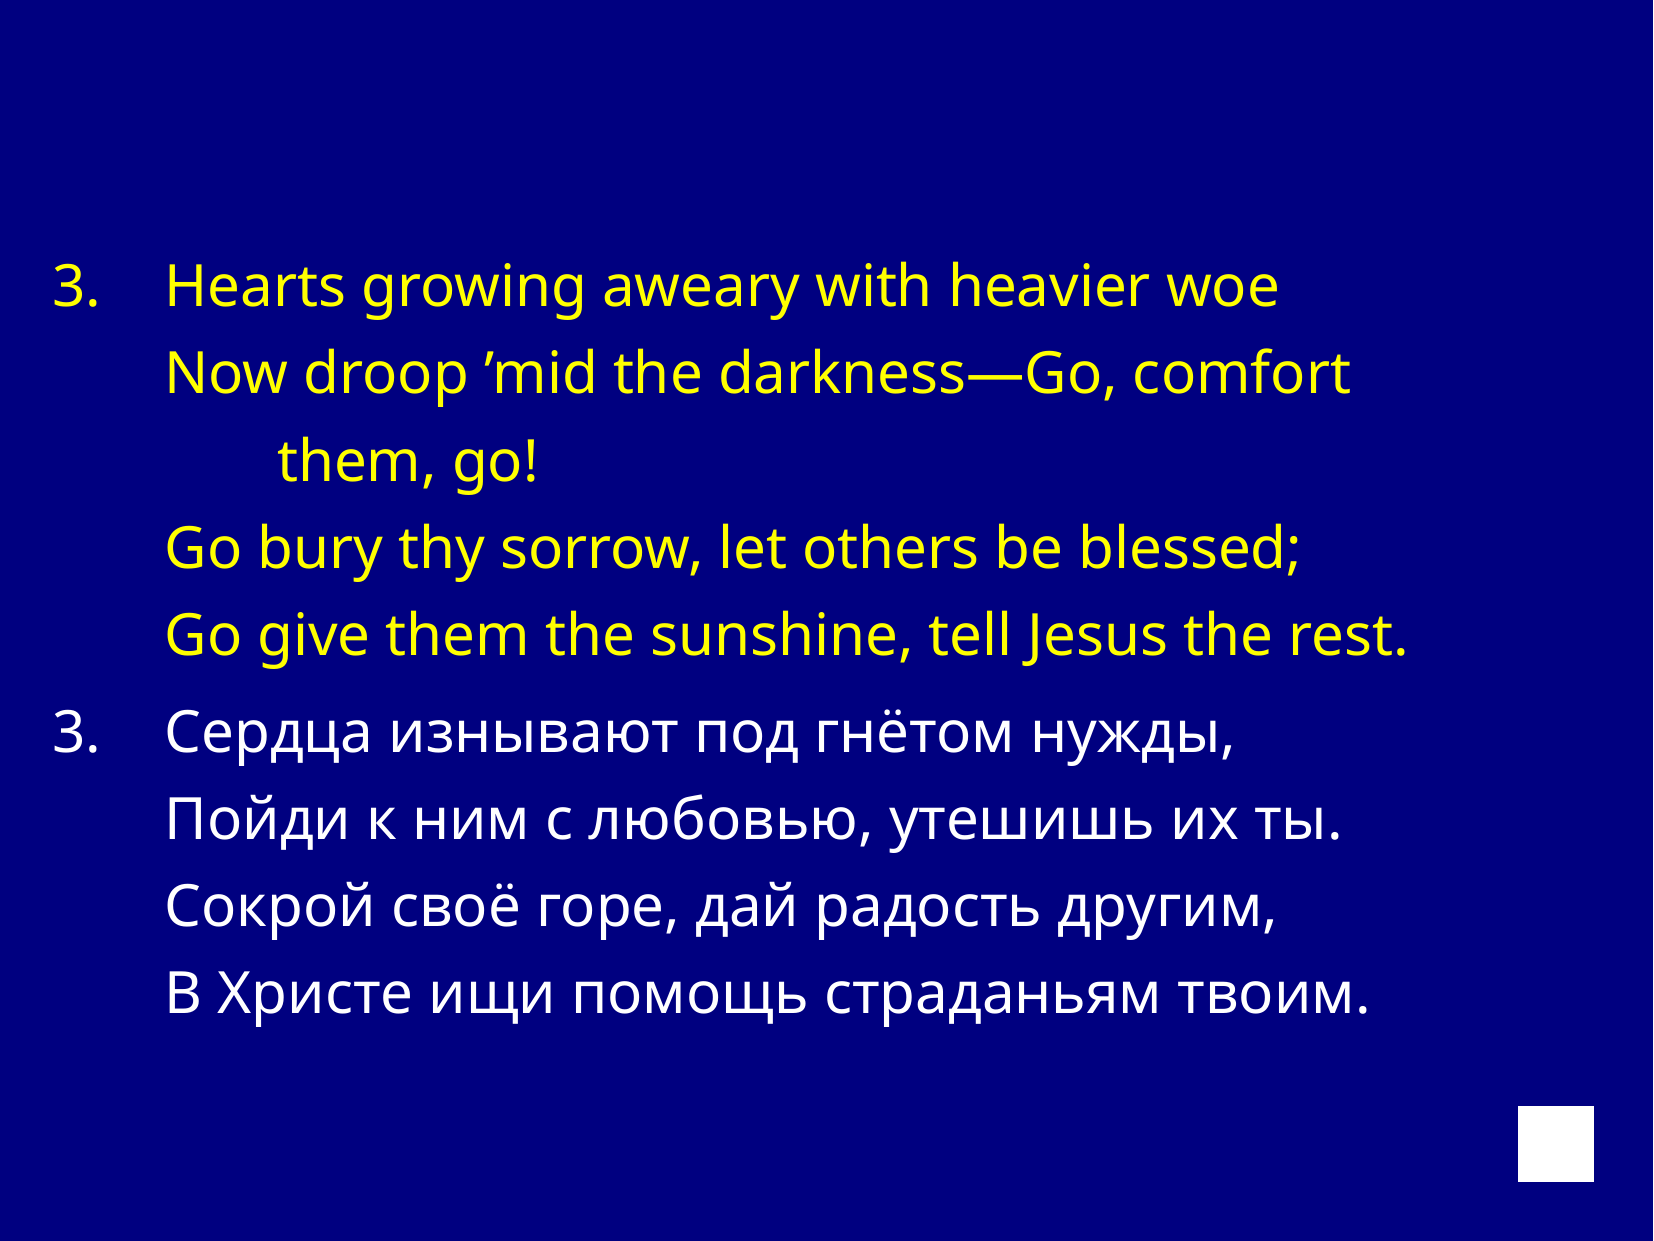

3.	Hearts growing aweary with heavier woe
	Now droop ’mid the darkness—Go, comfort
		them, go!
	Go bury thy sorrow, let others be blessed;
	Go give them the sunshine, tell Jesus the rest.
3.	Сердца изнывают под гнётом нужды,
	Пойди к ним с любовью, утешишь их ты.
	Сокрой своё горе, дай радость другим,
	В Христе ищи помощь страданьям твоим.